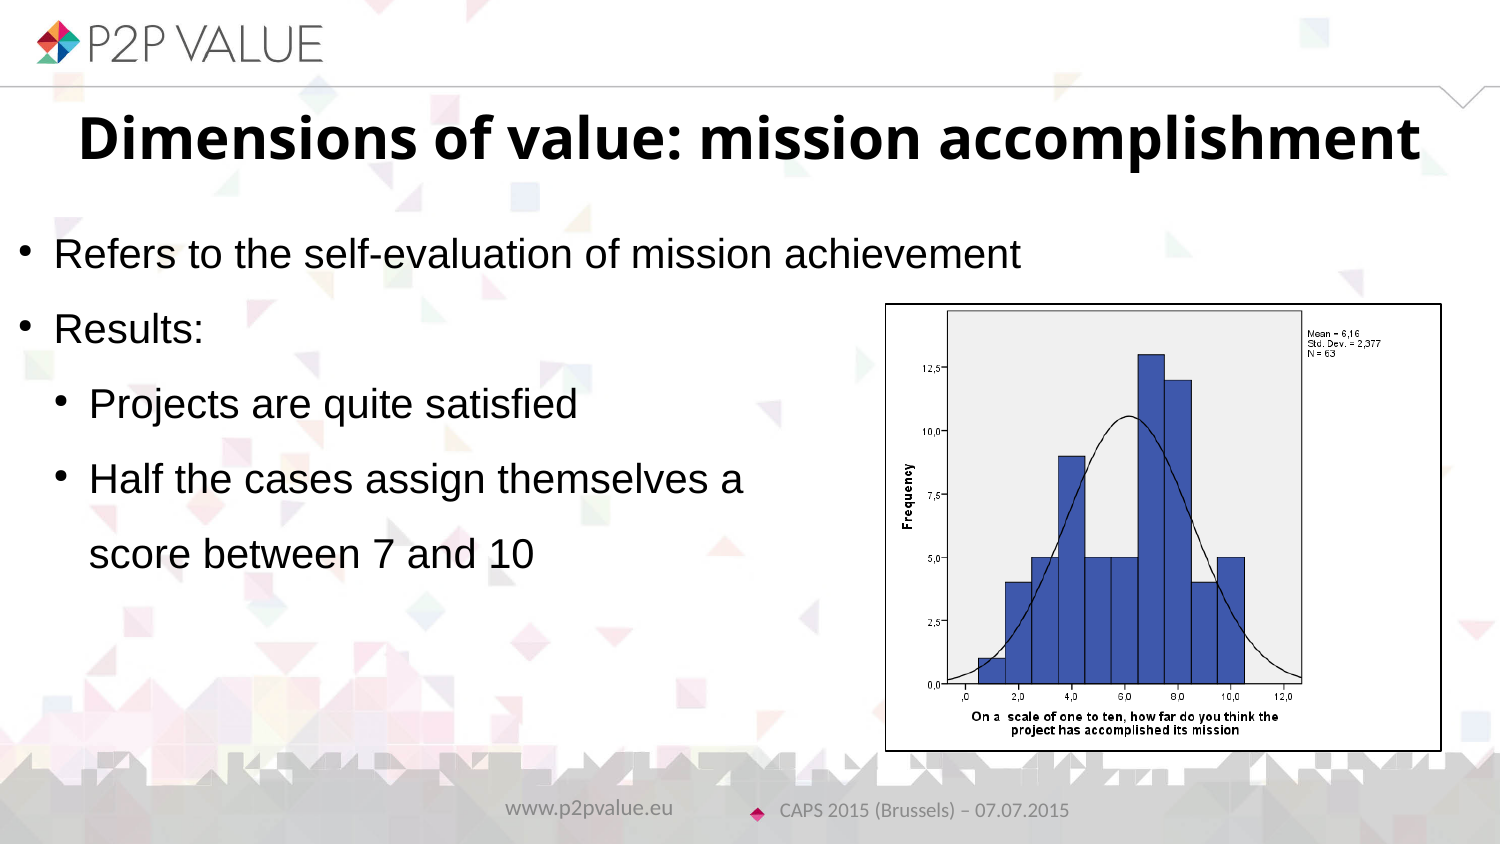

# Dimensions of value: mission accomplishment
Refers to the self-evaluation of mission achievement
Results:
Projects are quite satisfied
Half the cases assign themselves a
score between 7 and 10
www.p2pvalue.eu
CAPS 2015 (Brussels) – 07.07.2015